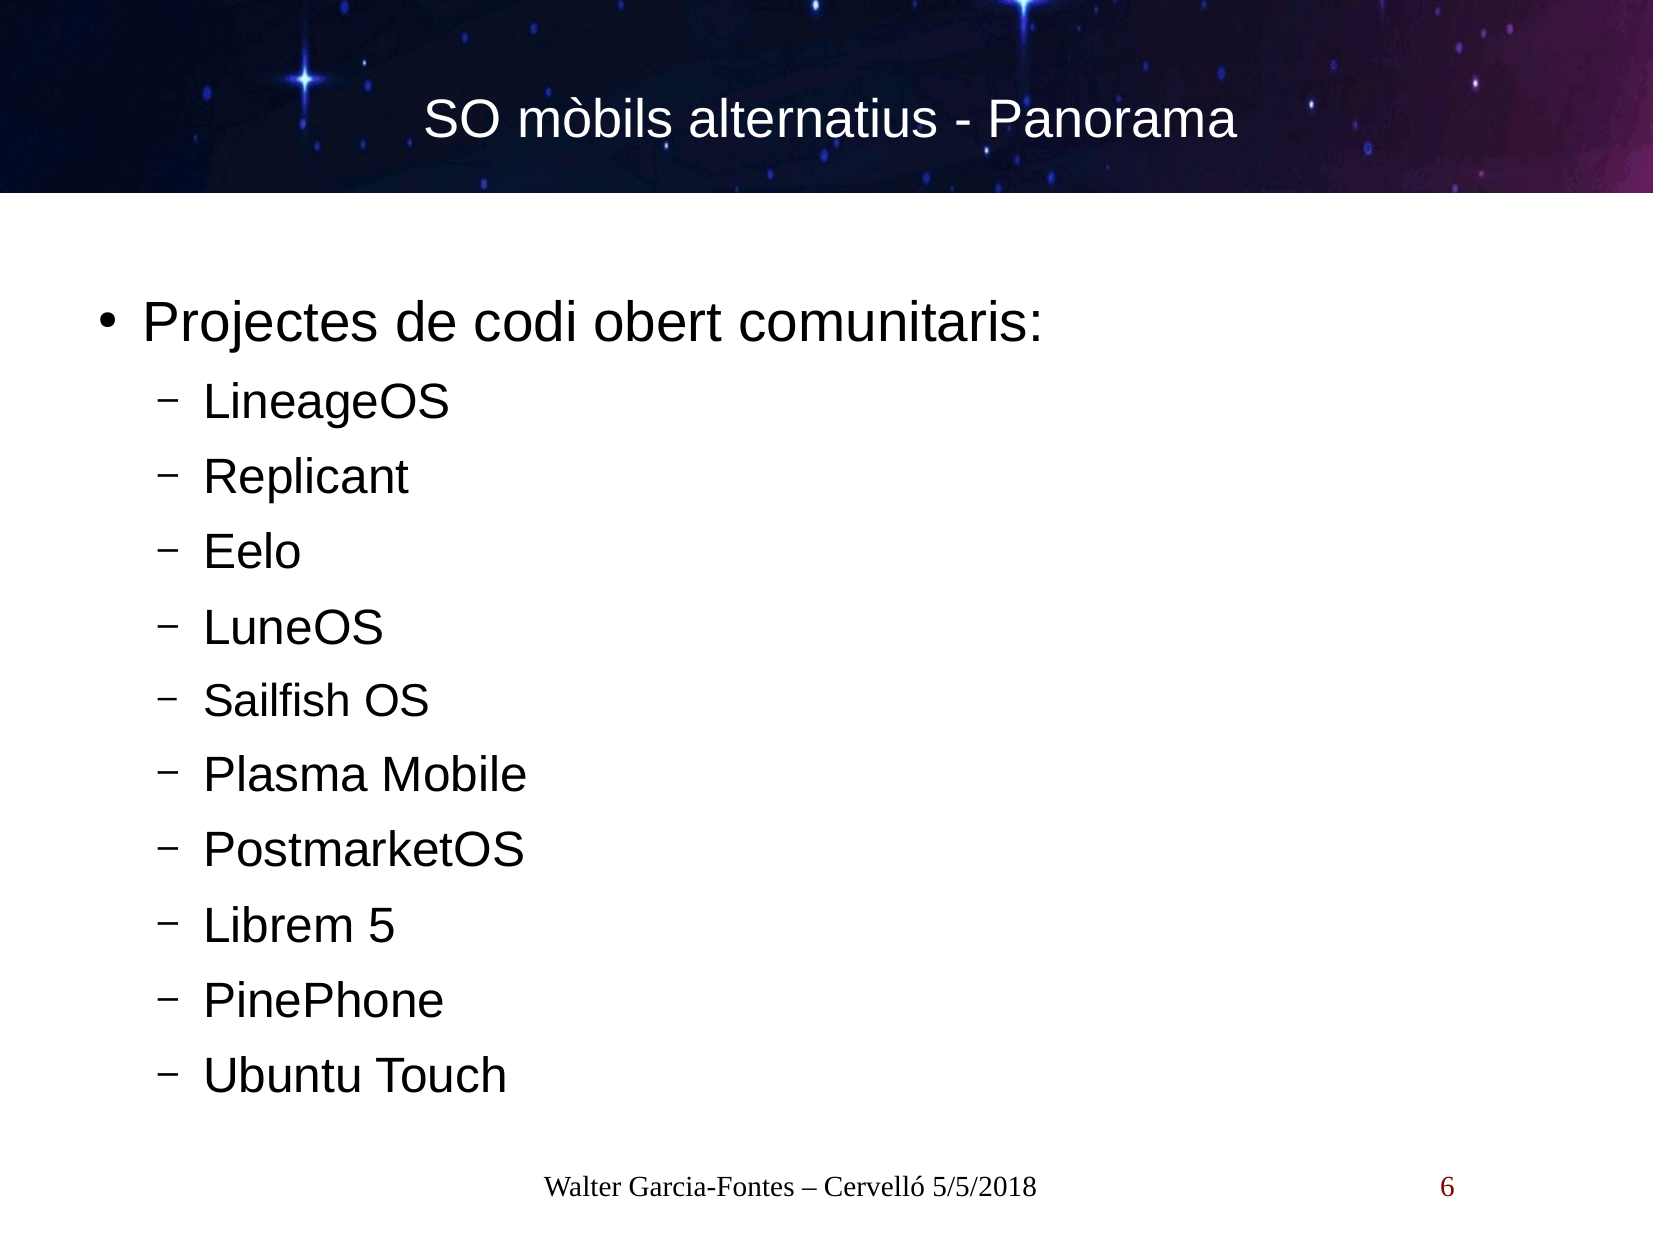

# SO mòbils alternatius - Panorama
Projectes de codi obert comunitaris:
LineageOS
Replicant
Eelo
LuneOS
Sailfish OS
Plasma Mobile
PostmarketOS
Librem 5
PinePhone
Ubuntu Touch
Walter Garcia-Fontes - Cervelló - 5/05/2018
6